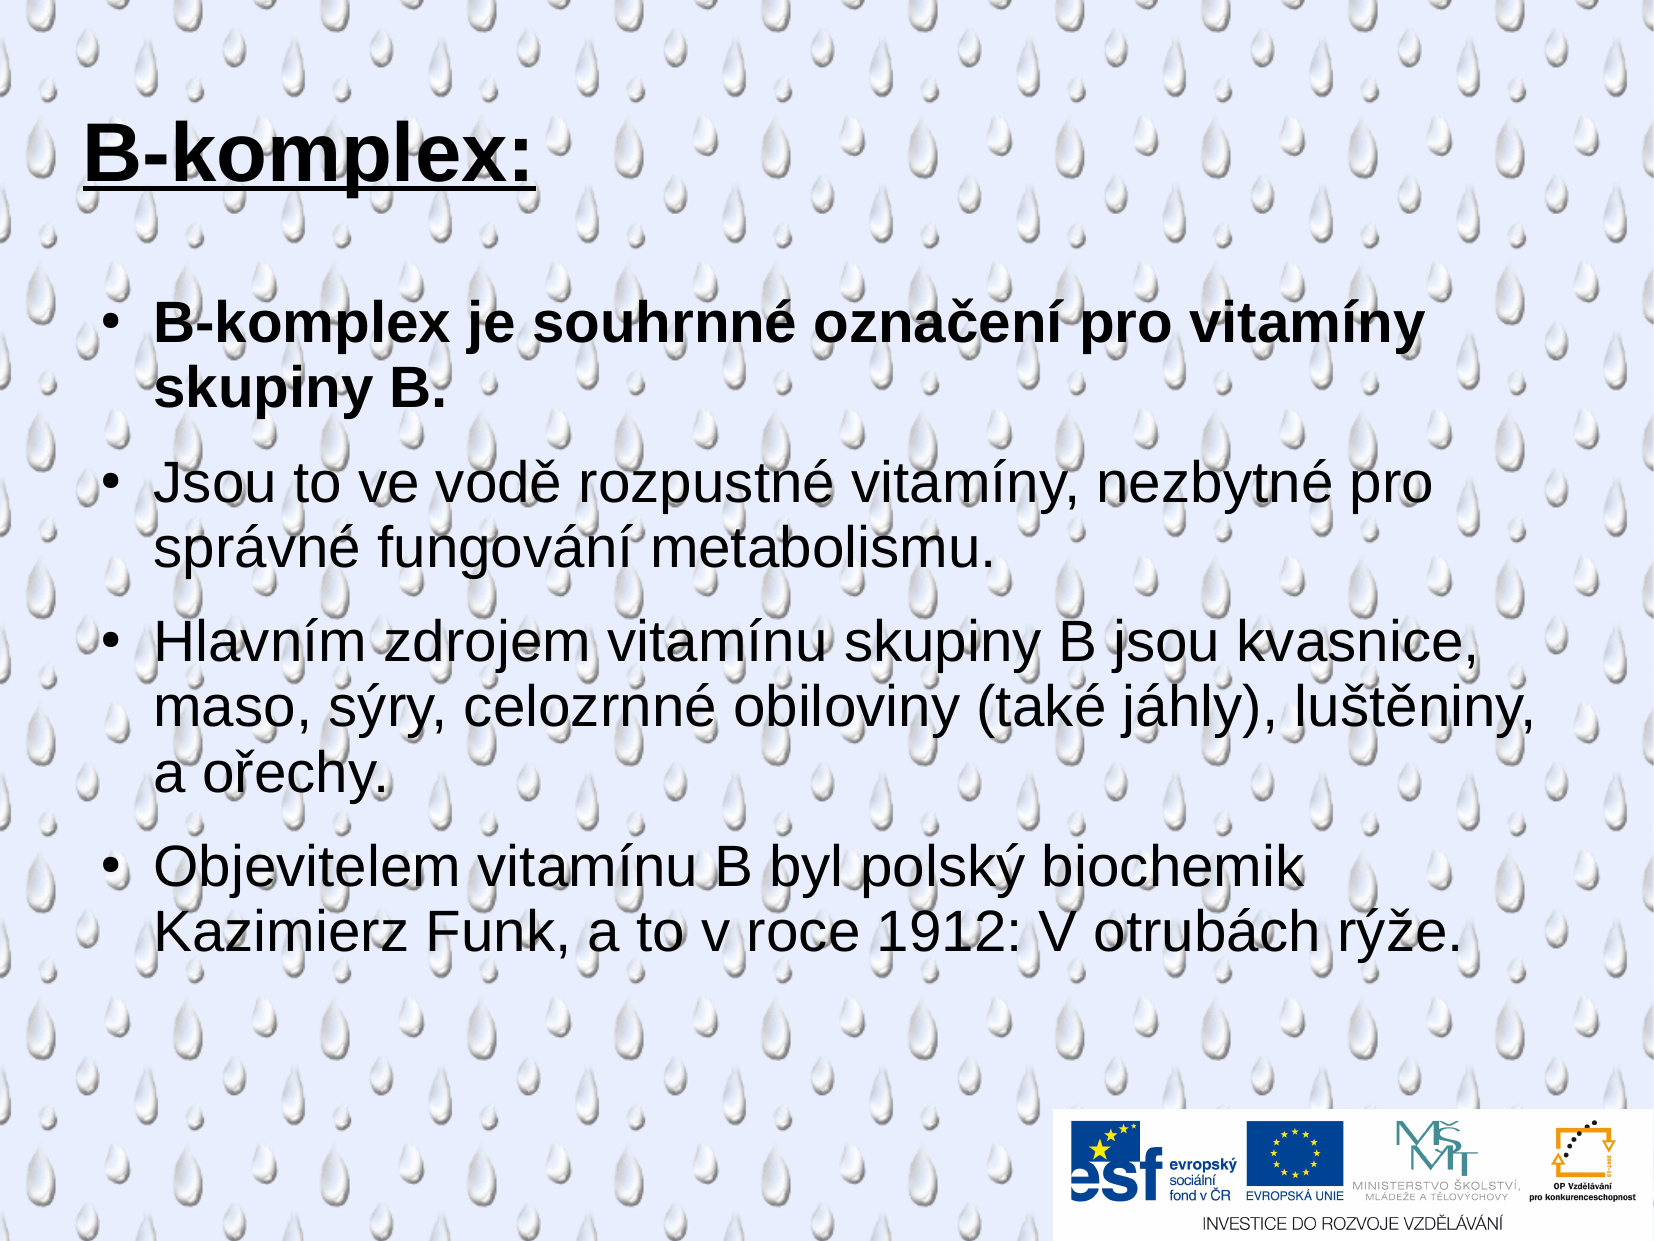

# B-komplex:
B-komplex je souhrnné označení pro vitamíny skupiny B.
Jsou to ve vodě rozpustné vitamíny, nezbytné pro správné fungování metabolismu.
Hlavním zdrojem vitamínu skupiny B jsou kvasnice, maso, sýry, celozrnné obiloviny (také jáhly), luštěniny, a ořechy.
Objevitelem vitamínu B byl polský biochemik Kazimierz Funk, a to v roce 1912: V otrubách rýže.